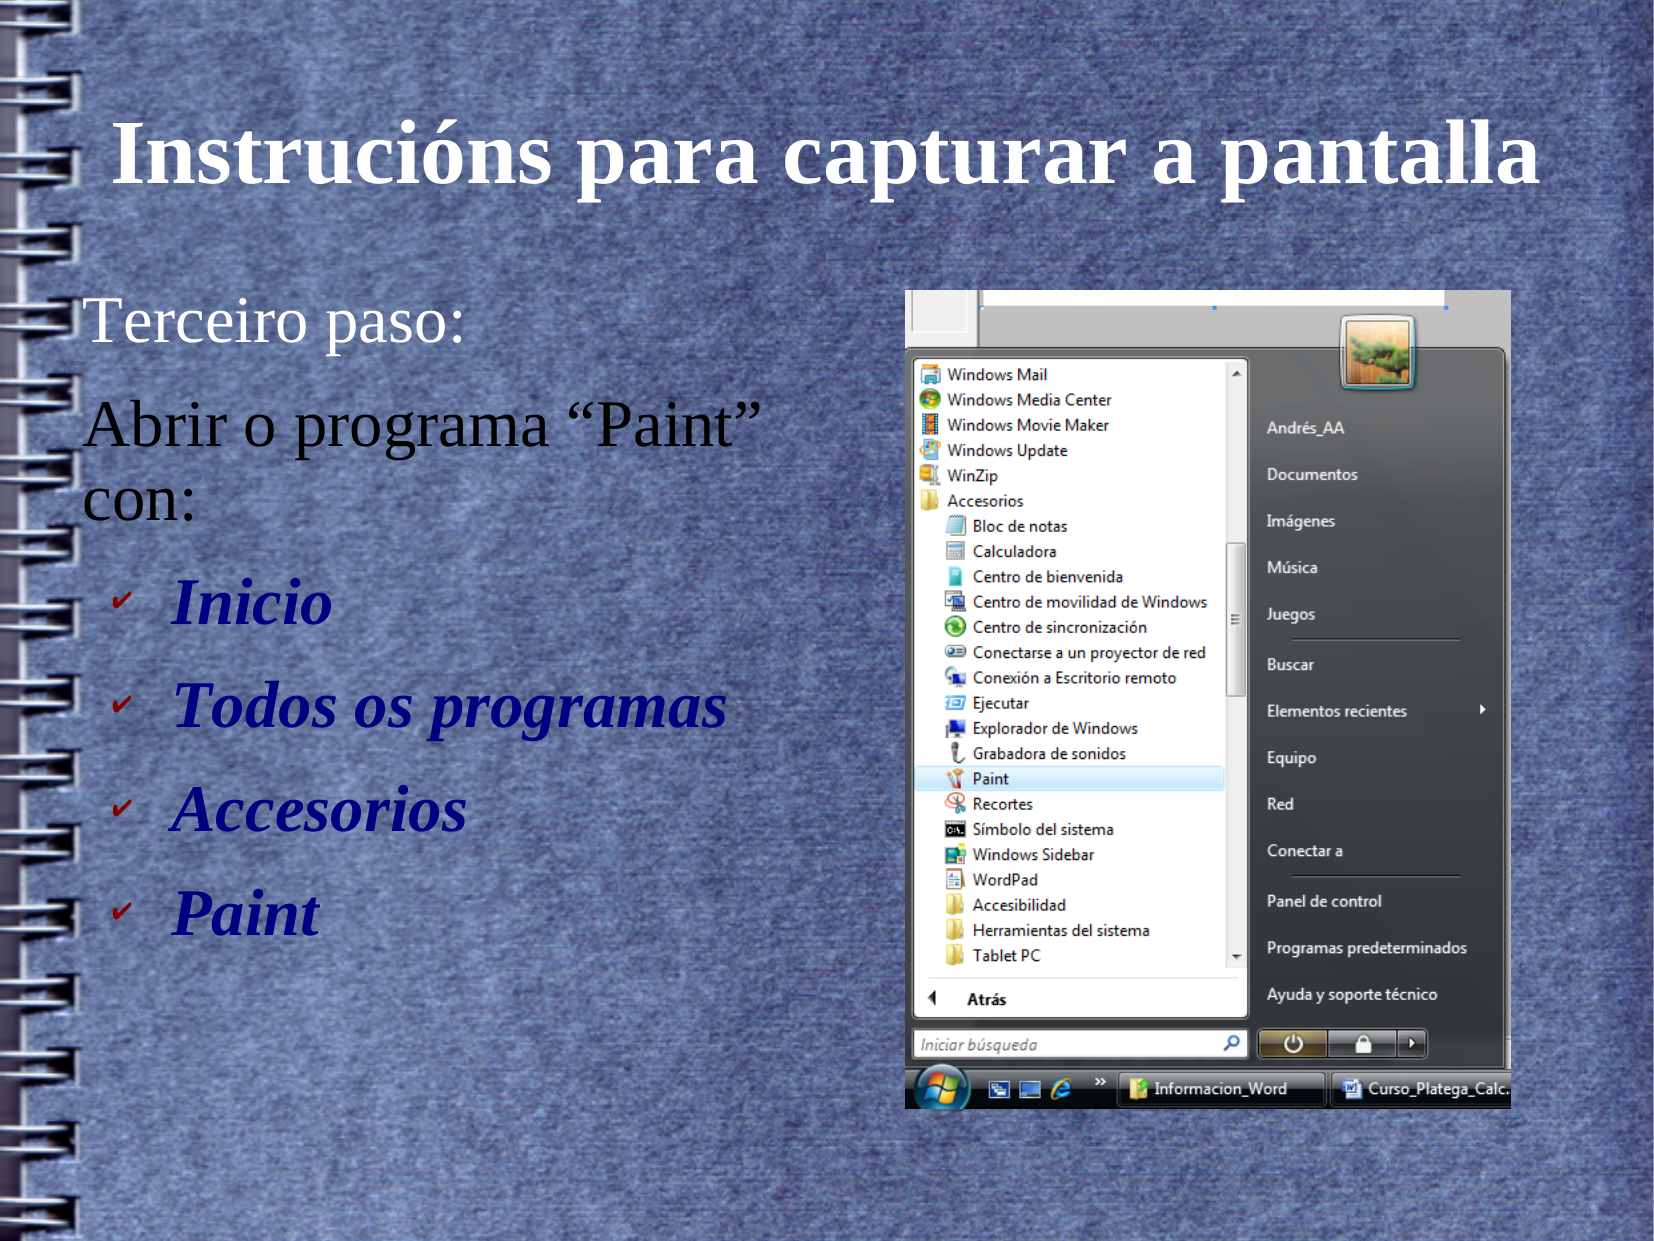

# Instrucións para capturar a pantalla
Terceiro paso:
Abrir o programa “Paint” con:
Inicio
Todos os programas
Accesorios
Paint